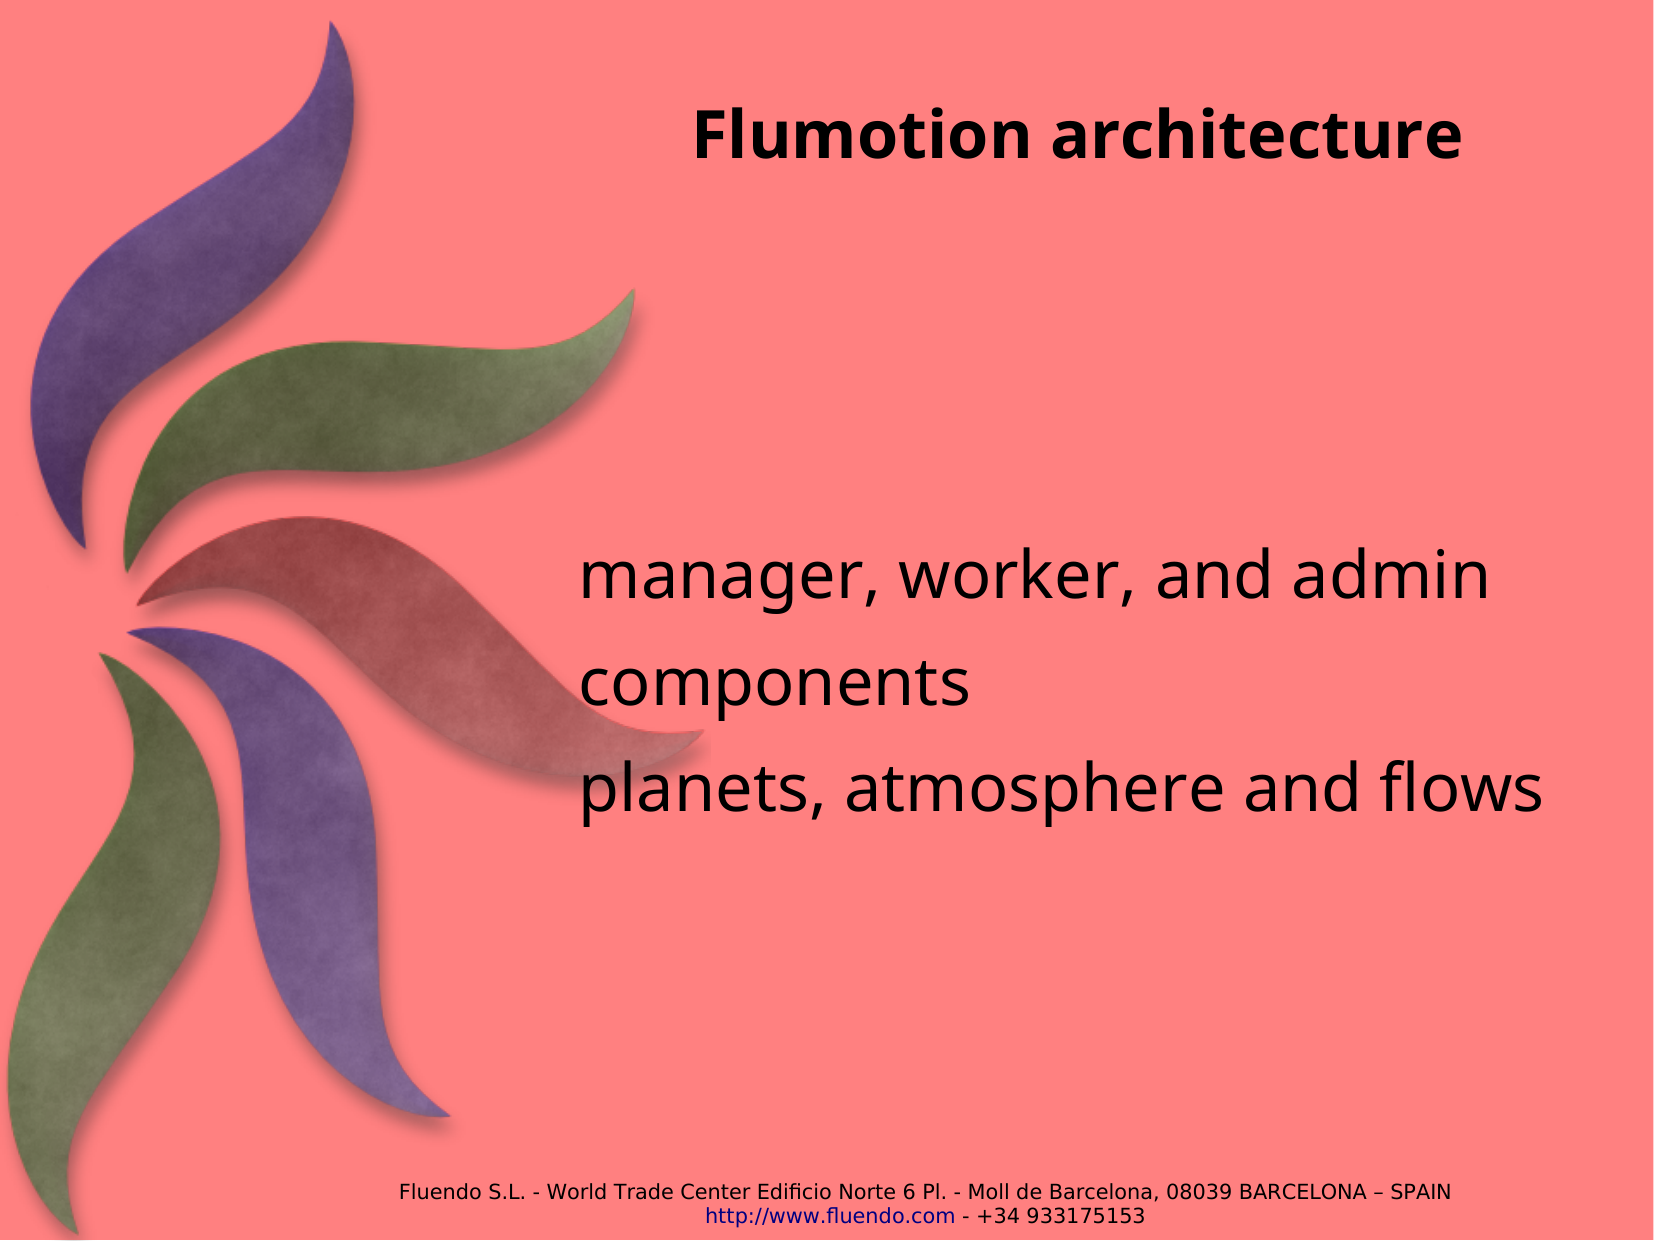

# Flumotion architecture
manager, worker, and admin
components
planets, atmosphere and flows